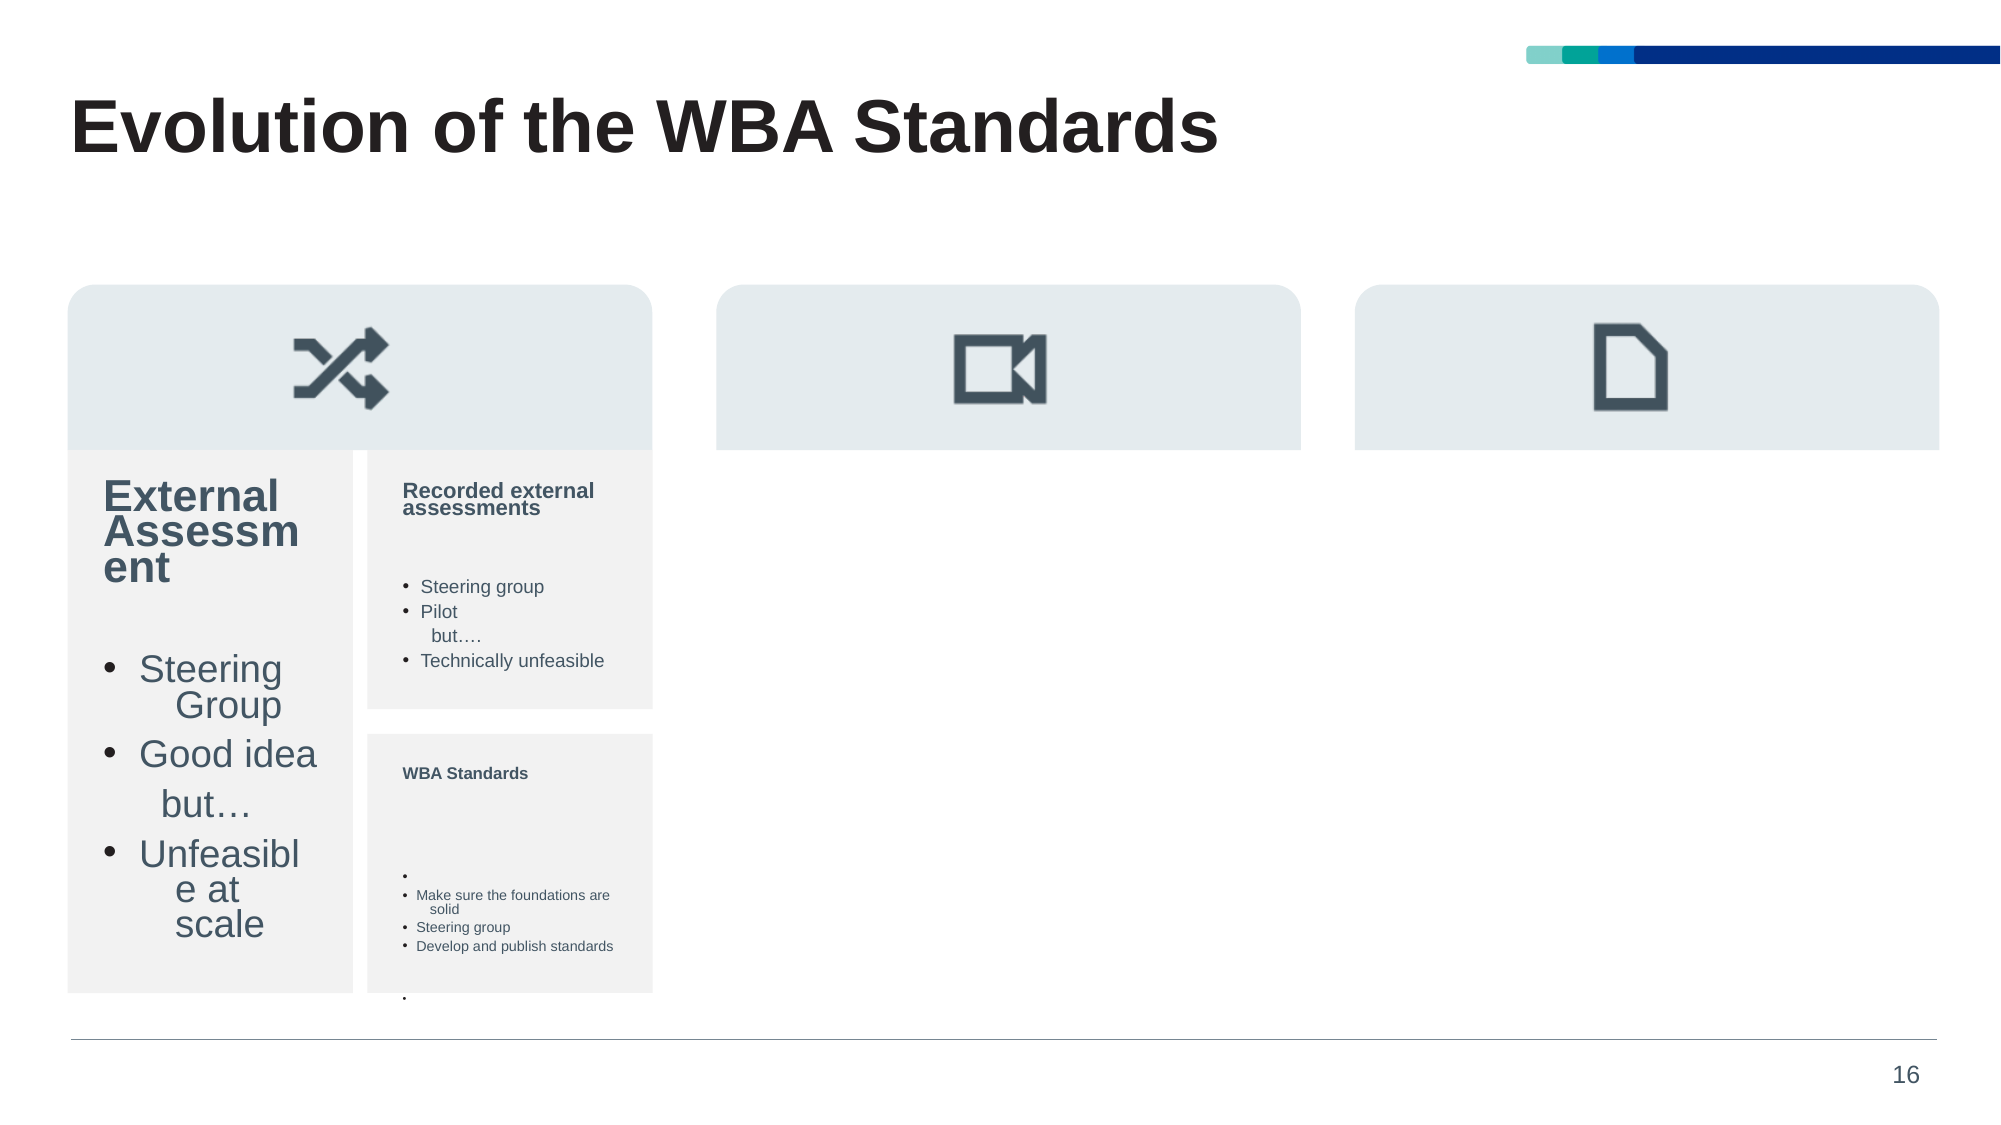

Evolution of the WBA Standards
# External Assessment
Steering Group
Good idea
	but…
Unfeasible at scale
Recorded external assessments
Steering group
Pilot
	but….
Technically unfeasible
WBA Standards
Make sure the foundations are solid
Steering group
Develop and publish standards